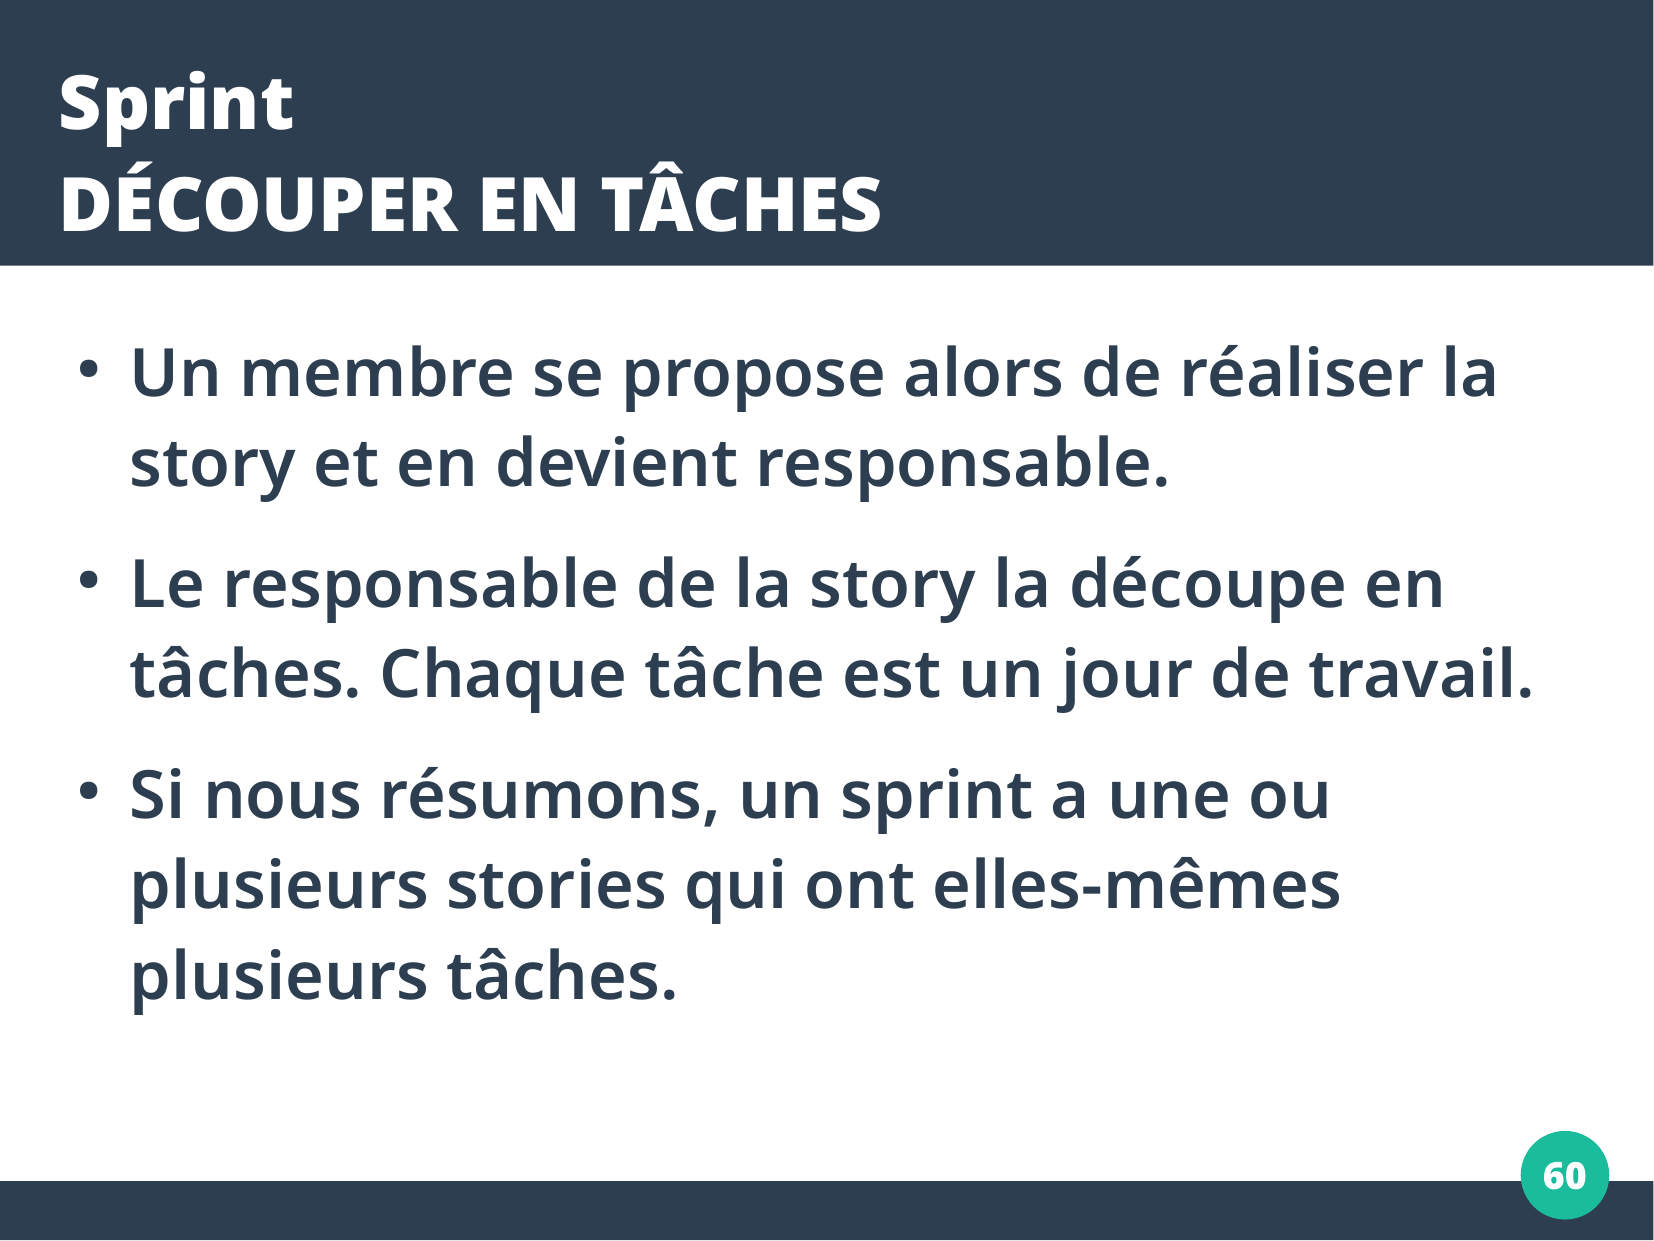

# Sprint DÉCOUPER EN TÂCHES
Un membre se propose alors de réaliser la story et en devient responsable.
Le responsable de la story la découpe en tâches. Chaque tâche est un jour de travail.
Si nous résumons, un sprint a une ou plusieurs stories qui ont elles-mêmes plusieurs tâches.
60